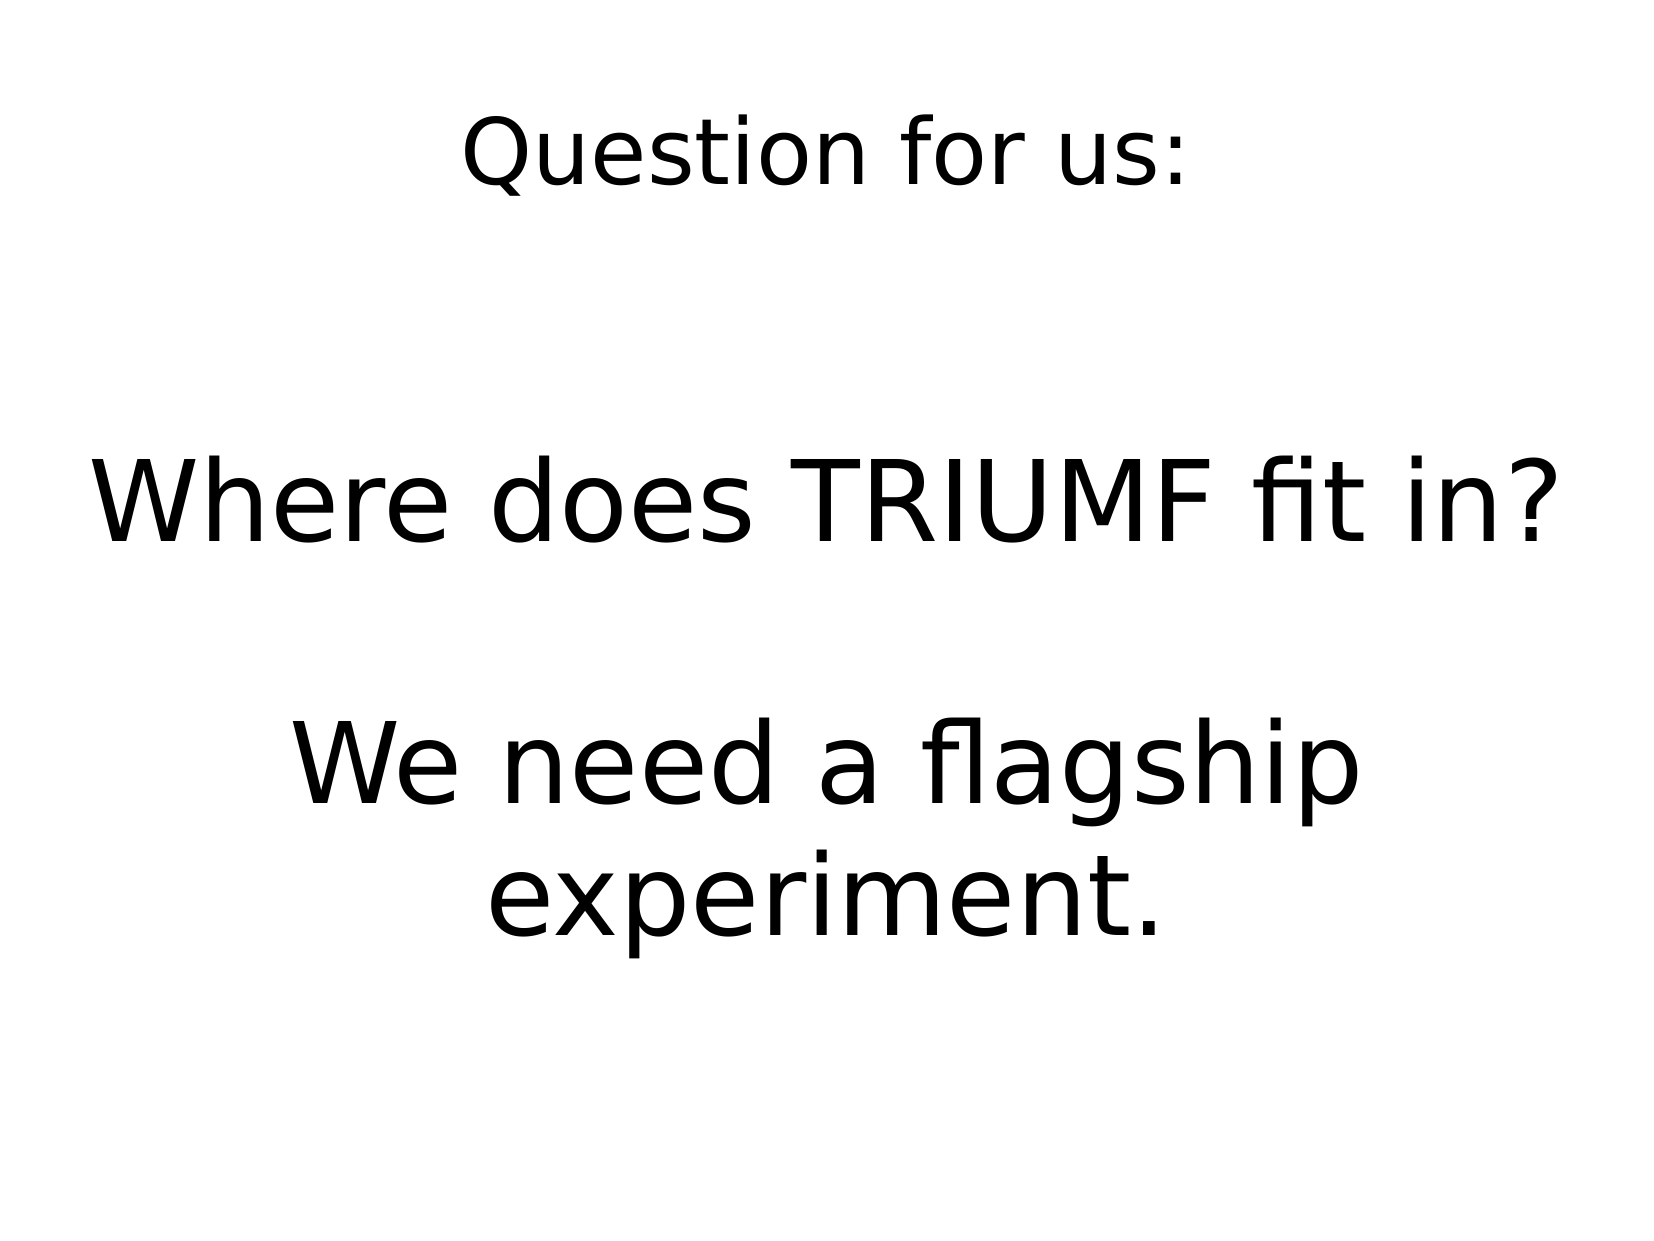

# Question for us:
Where does TRIUMF fit in?
We need a flagship experiment.